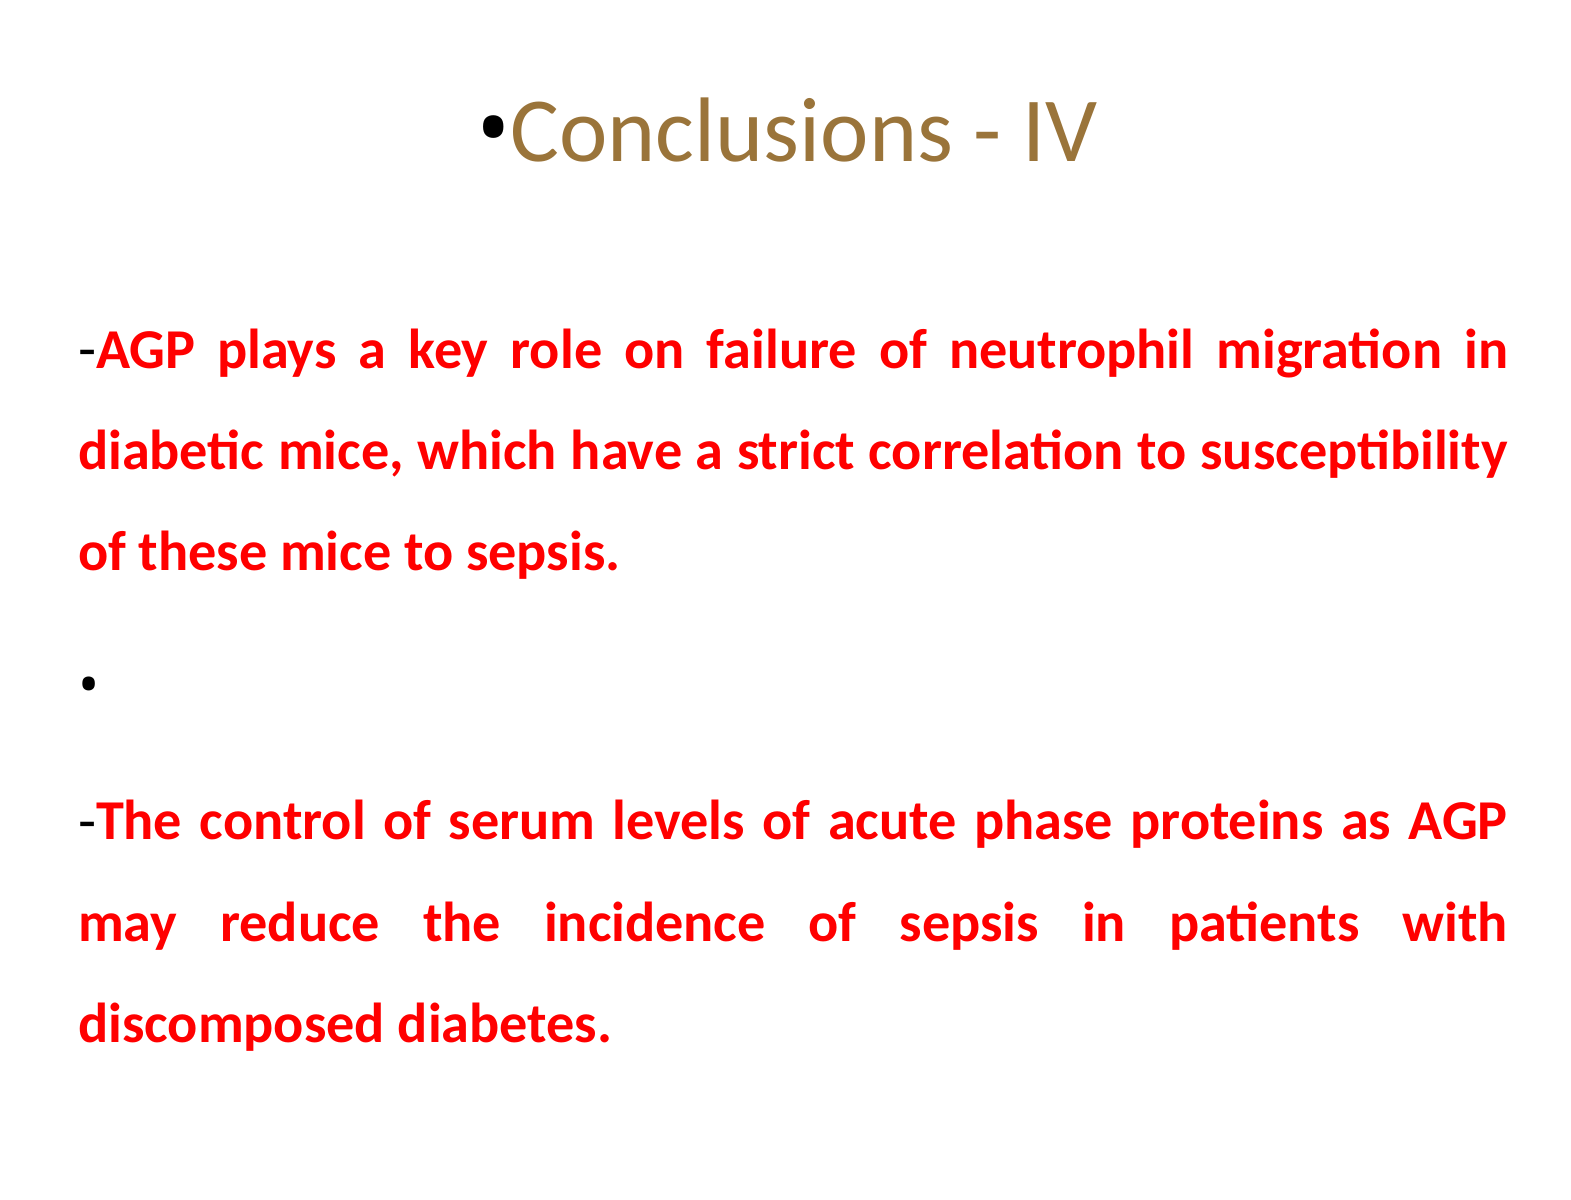

Conclusions - IV
AGP plays a key role on failure of neutrophil migration in diabetic mice, which have a strict correlation to susceptibility of these mice to sepsis.
The control of serum levels of acute phase proteins as AGP may reduce the incidence of sepsis in patients with discomposed diabetes.